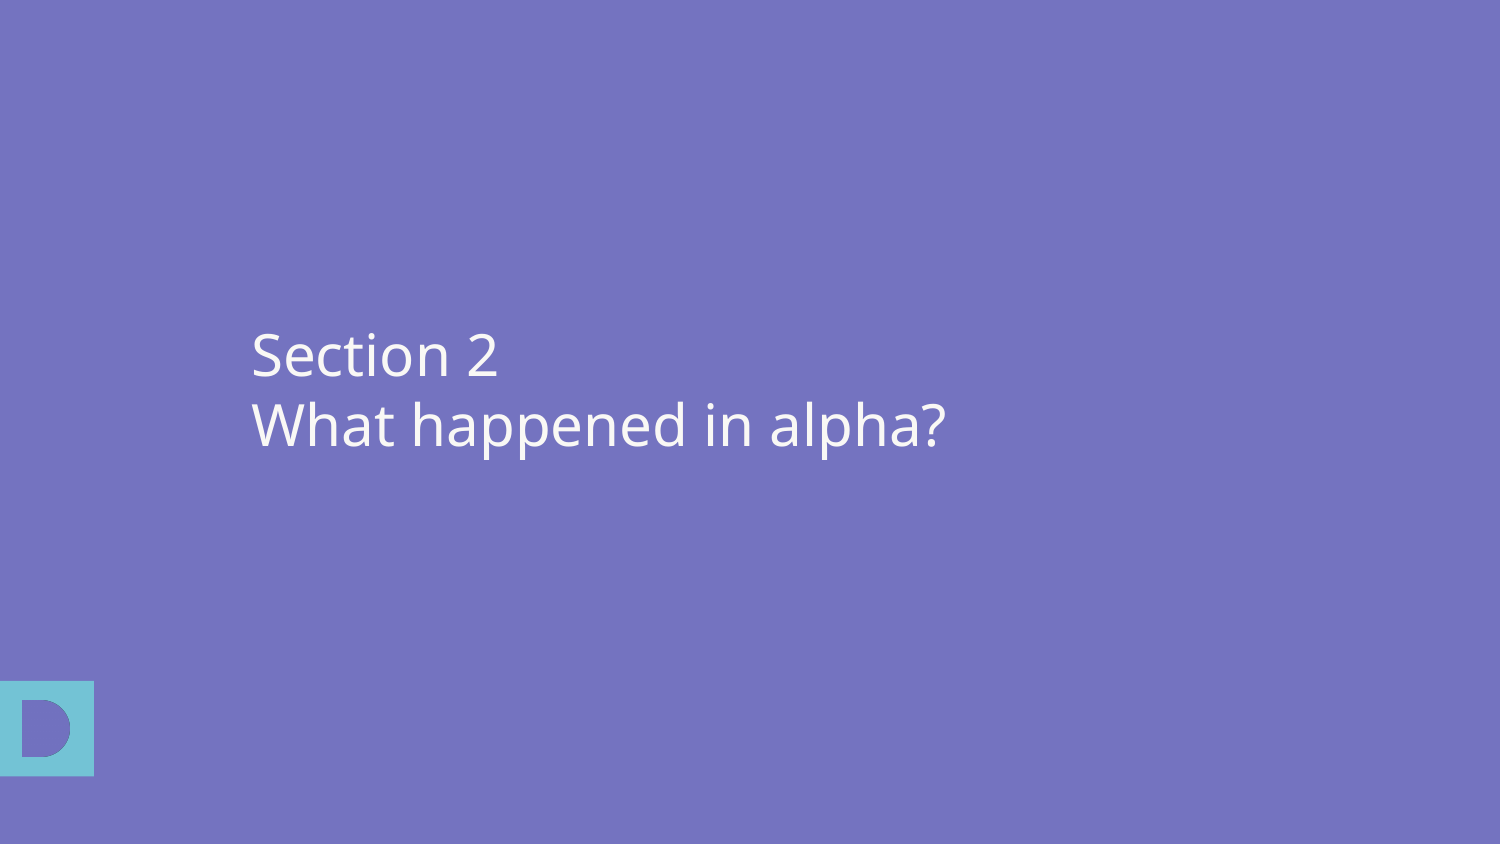

# Section 2 What happened in alpha?